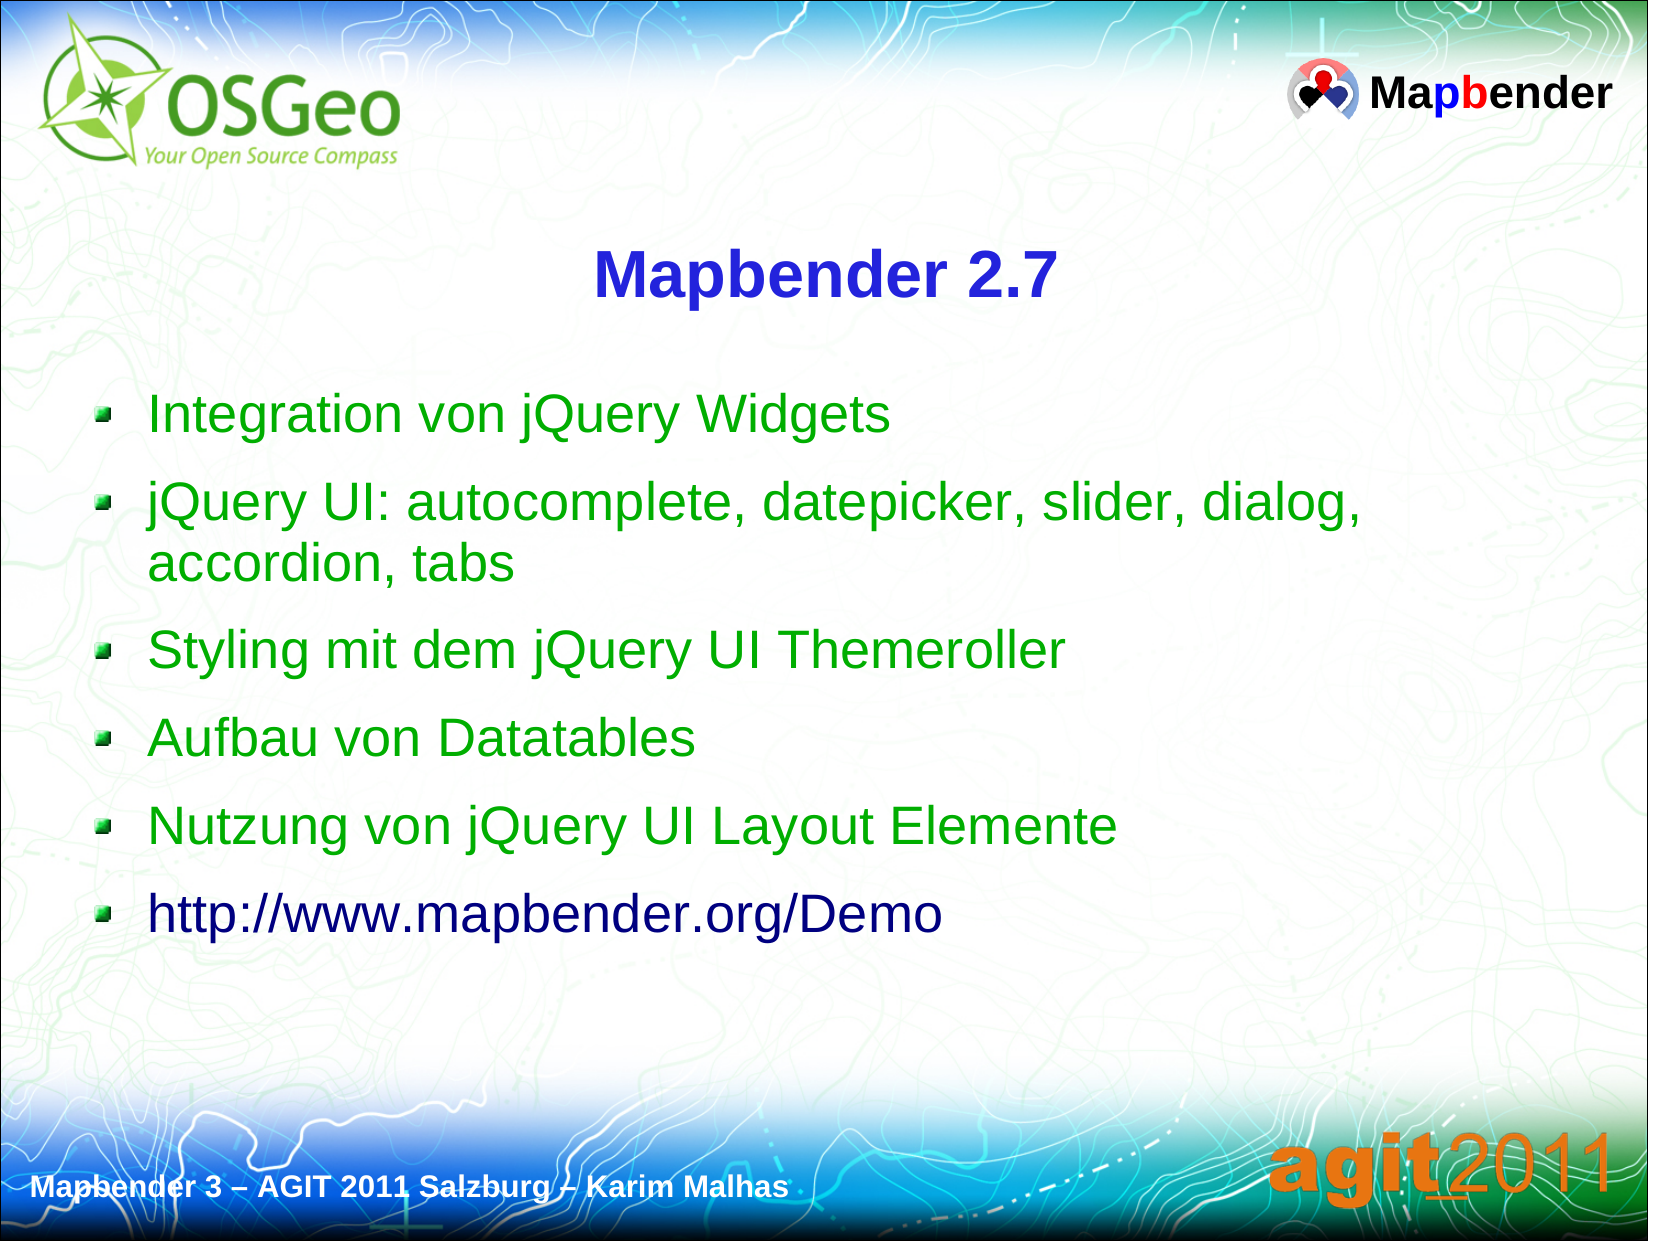

# Mapbender 2.7
Integration von jQuery Widgets
jQuery UI: autocomplete, datepicker, slider, dialog, accordion, tabs
Styling mit dem jQuery UI Themeroller
Aufbau von Datatables
Nutzung von jQuery UI Layout Elemente
http://www.mapbender.org/Demo